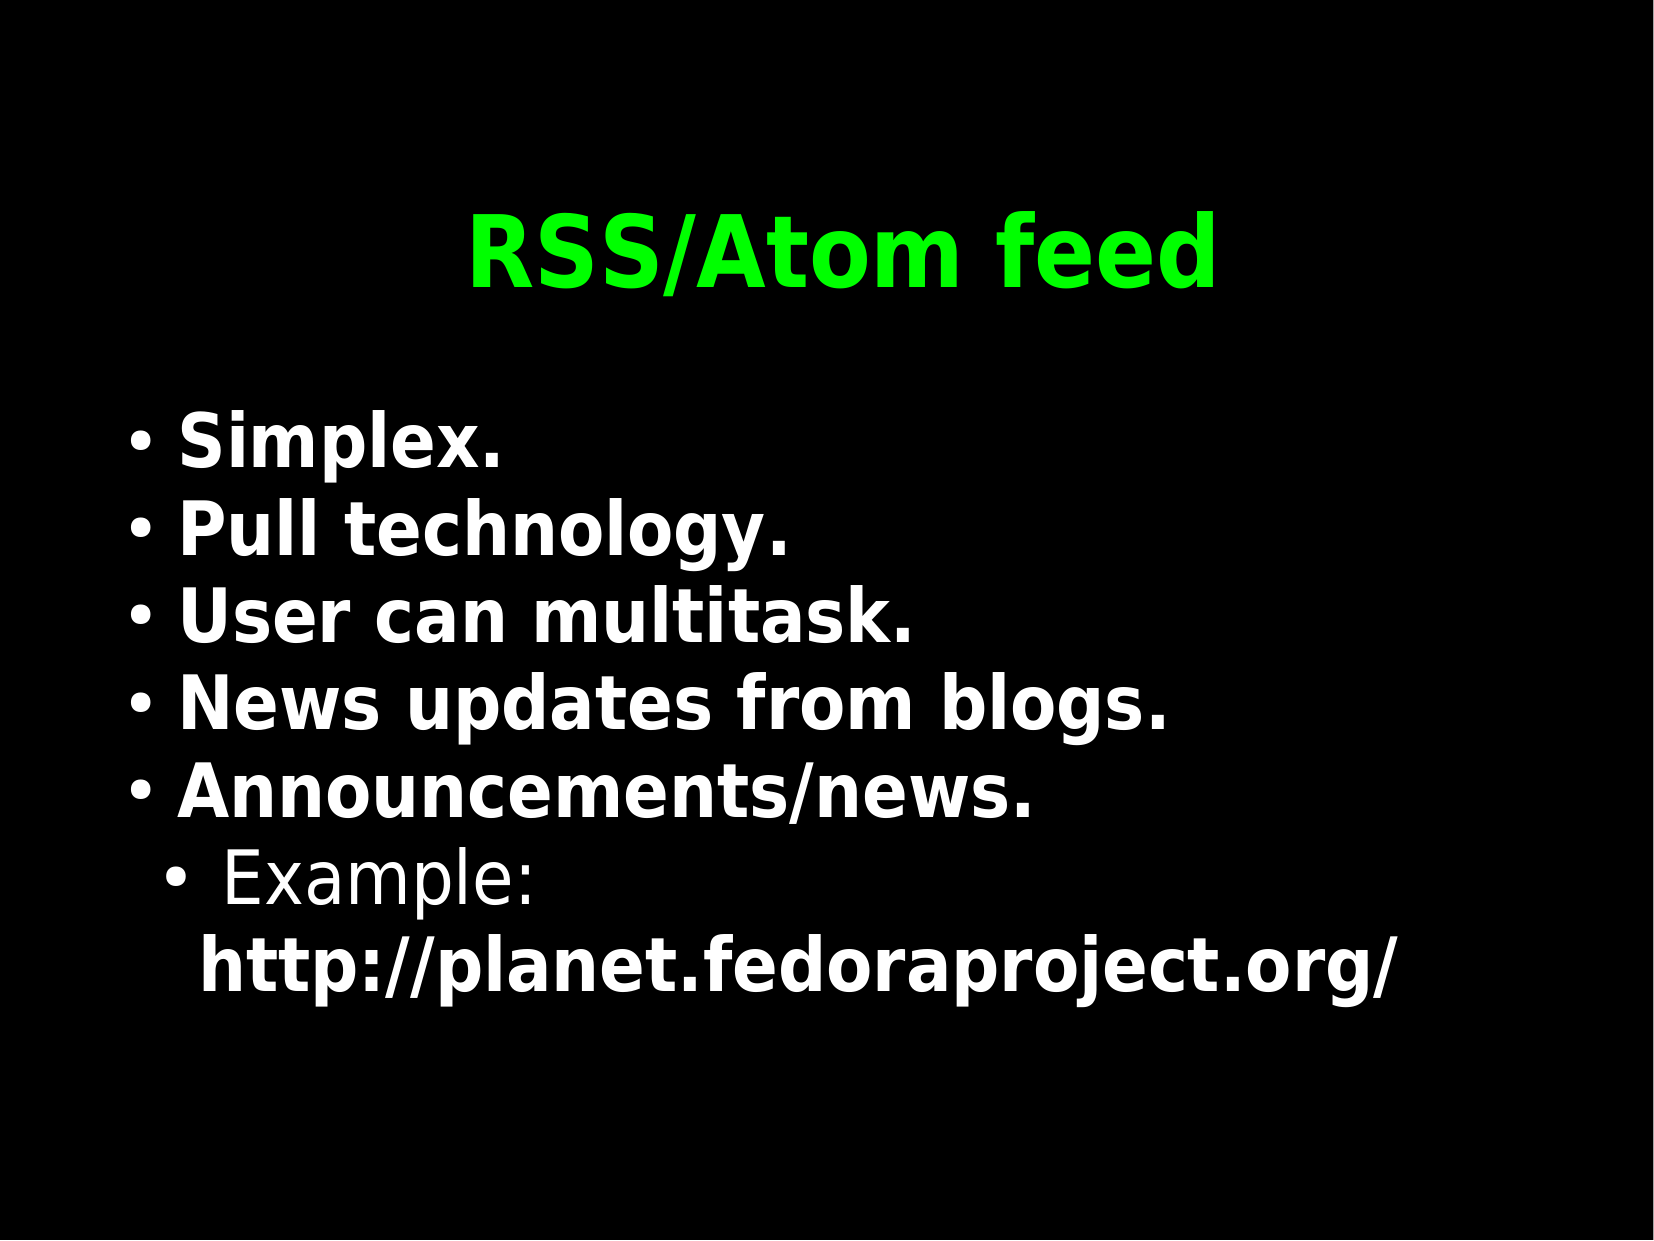

RSS/Atom feed
 Simplex.
 Pull technology.
 User can multitask.
 News updates from blogs.
 Announcements/news.
 Example: http://planet.fedoraproject.org/